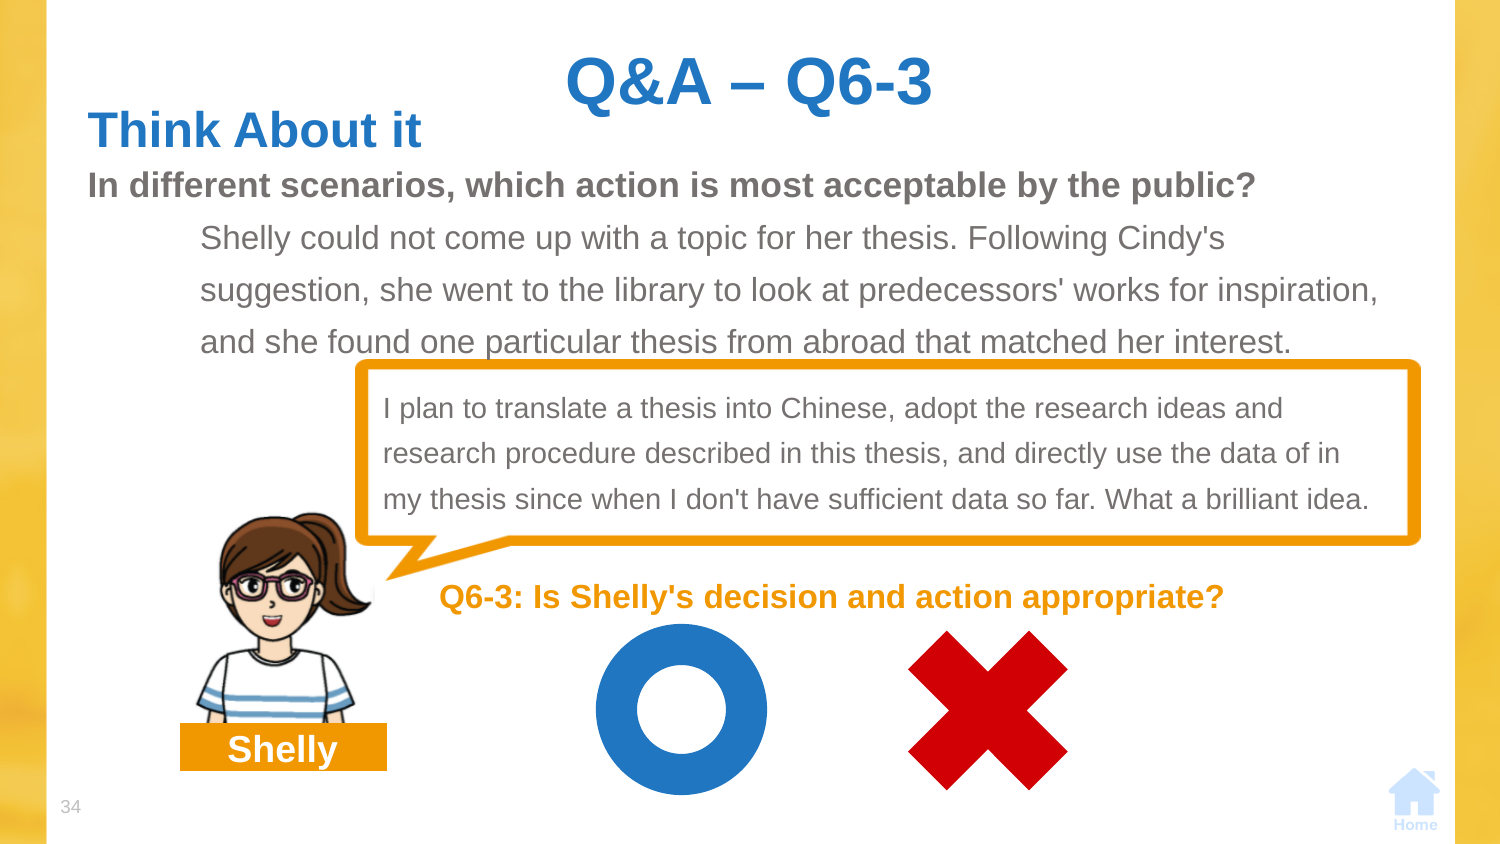

Q&A – Q6-3
# Think About it
In different scenarios, which action is most acceptable by the public?
Shelly could not come up with a topic for her thesis. Following Cindy's suggestion, she went to the library to look at predecessors' works for inspiration, and she found one particular thesis from abroad that matched her interest.
I plan to translate a thesis into Chinese, adopt the research ideas and research procedure described in this thesis, and directly use the data of in my thesis since when I don't have sufficient data so far. What a brilliant idea.
Q6-3: Is Shelly's decision and action appropriate?
Shelly
34